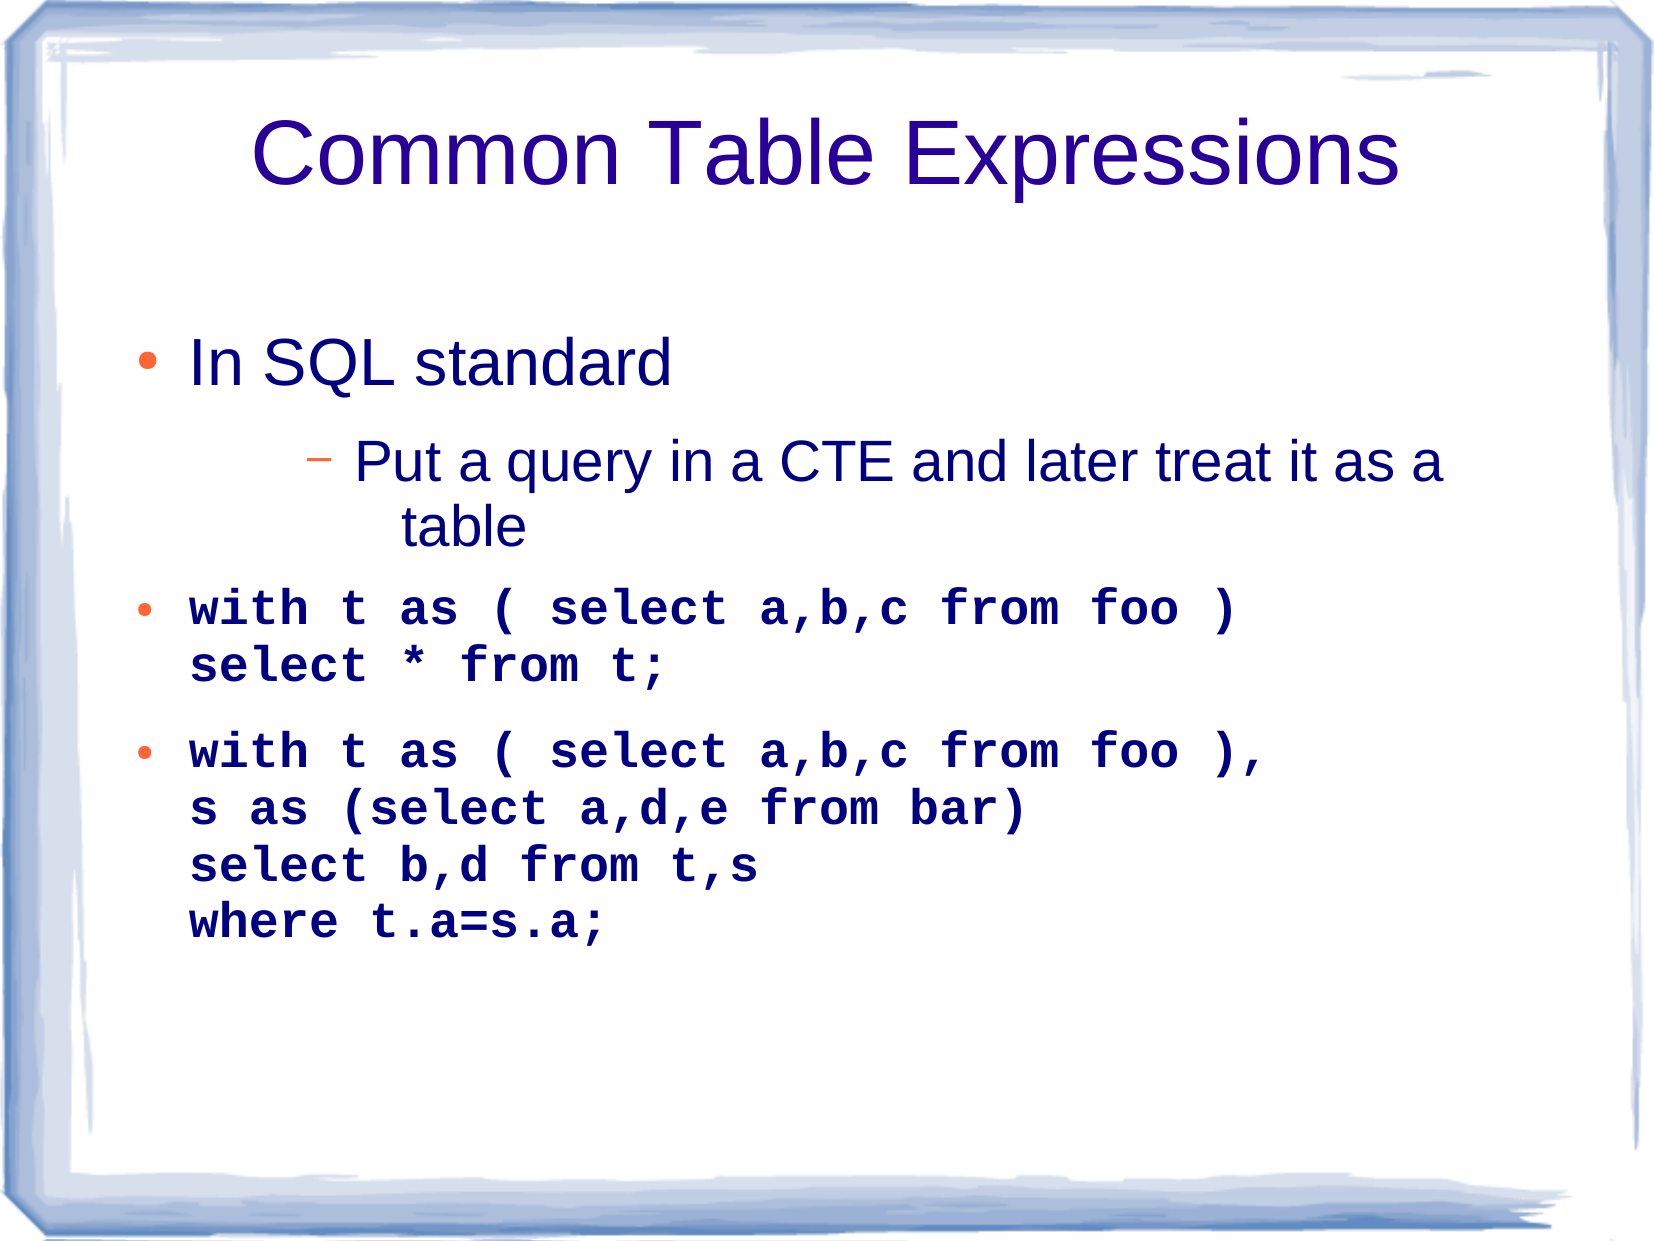

# Common Table Expressions
In SQL standard
Put a query in a CTE and later treat it as a table
with t as ( select a,b,c from foo )
select * from t;
with t as ( select a,b,c from foo ),
s as (select a,d,e from bar)
select b,d from t,s
where t.a=s.a;